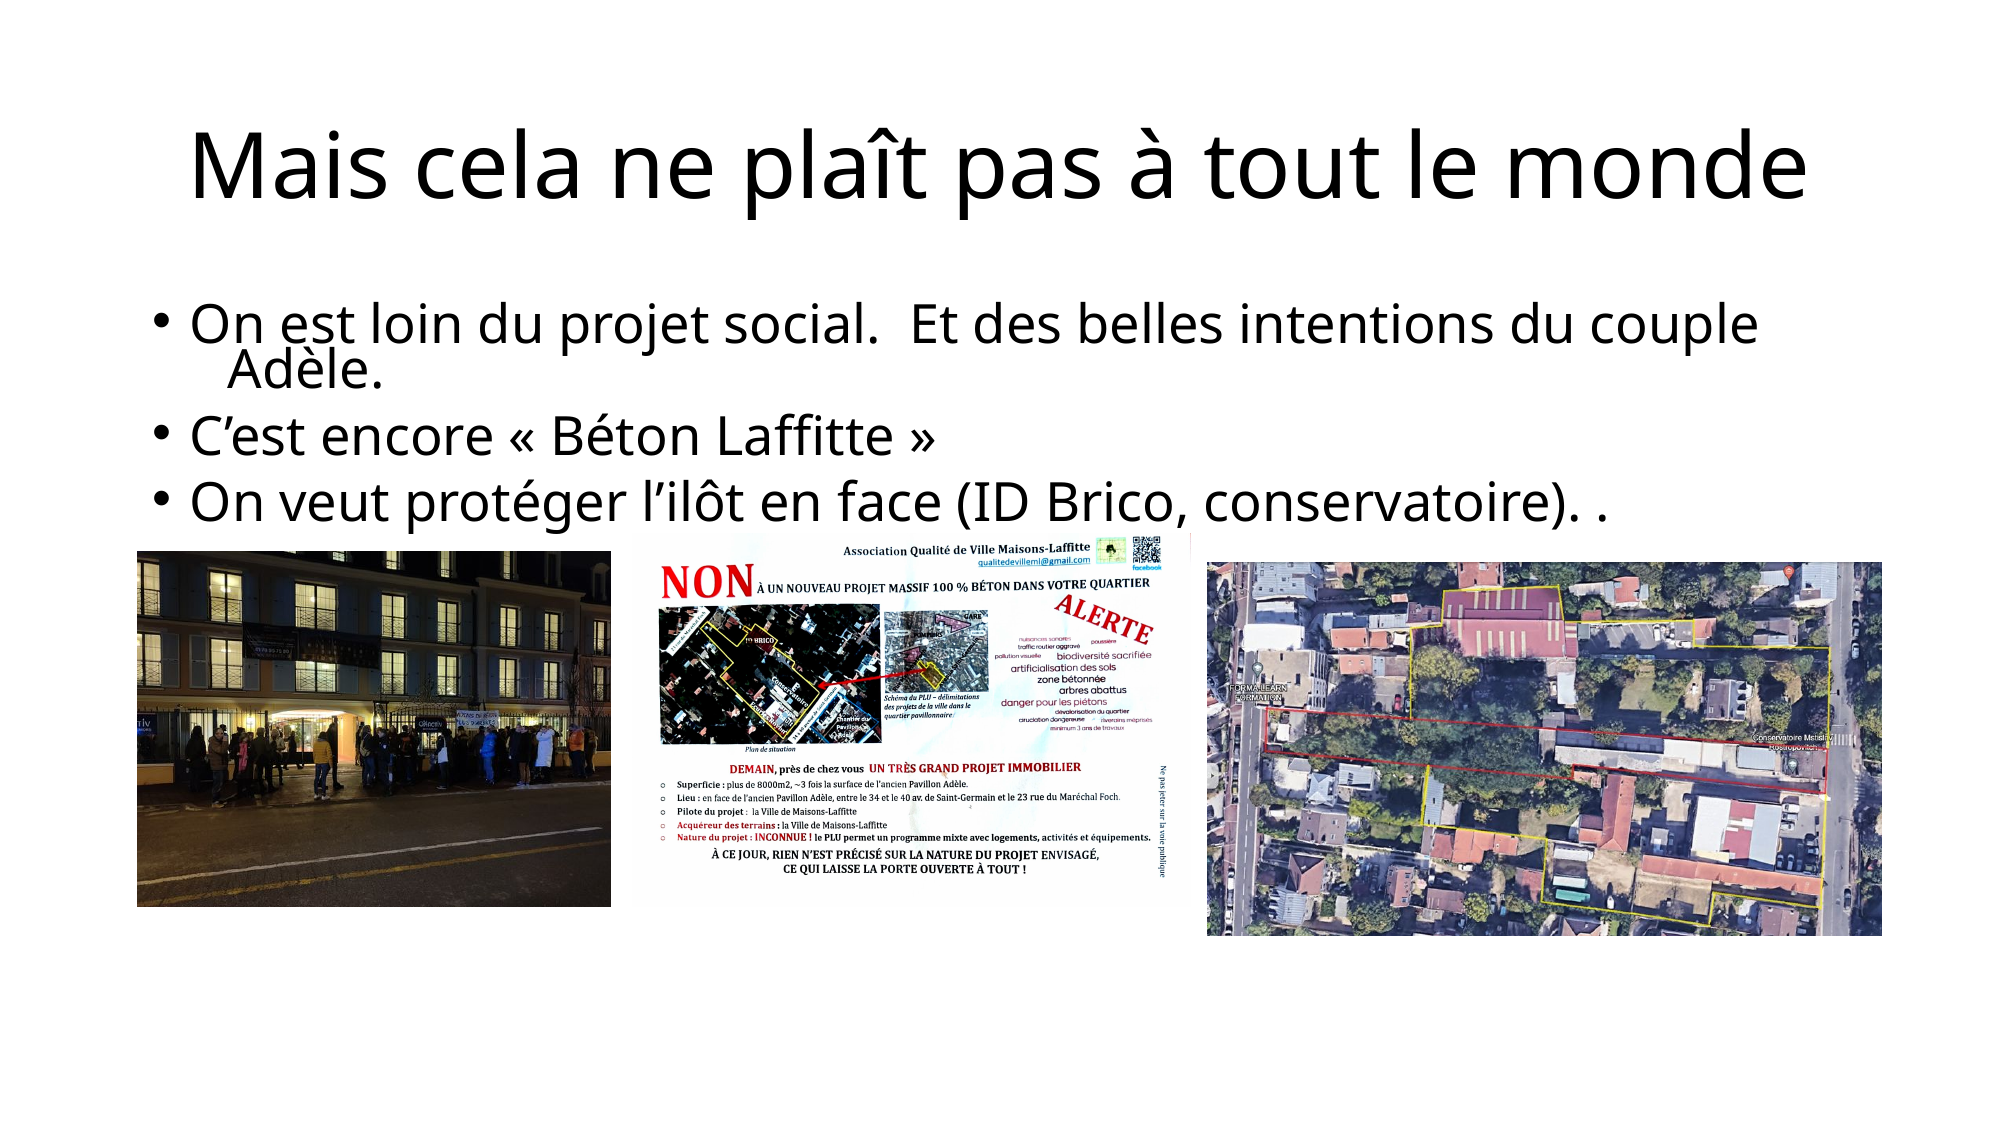

# Mais cela ne plaît pas à tout le monde
On est loin du projet social. Et des belles intentions du couple Adèle.
C’est encore « Béton Laffitte »
On veut protéger l’ilôt en face (ID Brico, conservatoire). .